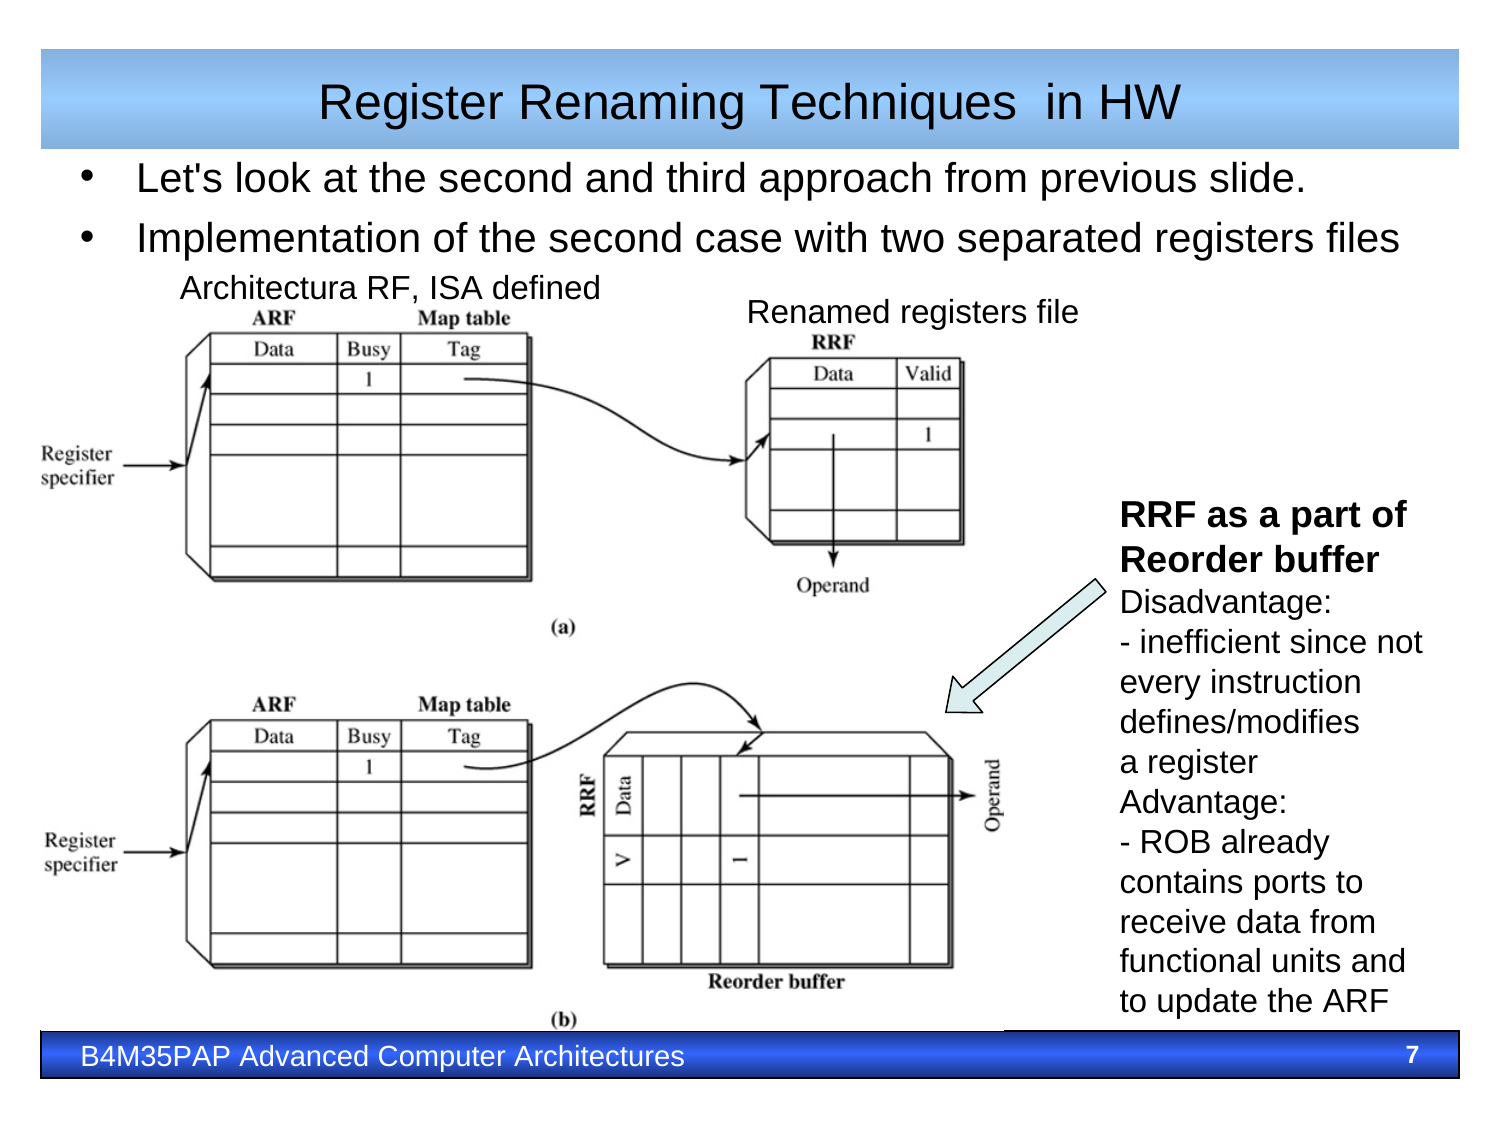

# Register Renaming Techniques in HW
Let's look at the second and third approach from previous slide.
Implementation of the second case with two separated registers files
Architectura RF, ISA defined
Renamed registers file
RRF as a part of Reorder buffer
Disadvantage:
- inefficient since not every instruction deﬁnes/modifies a register
Advantage:
- ROB already contains ports to receive data from functional units and to update the ARF